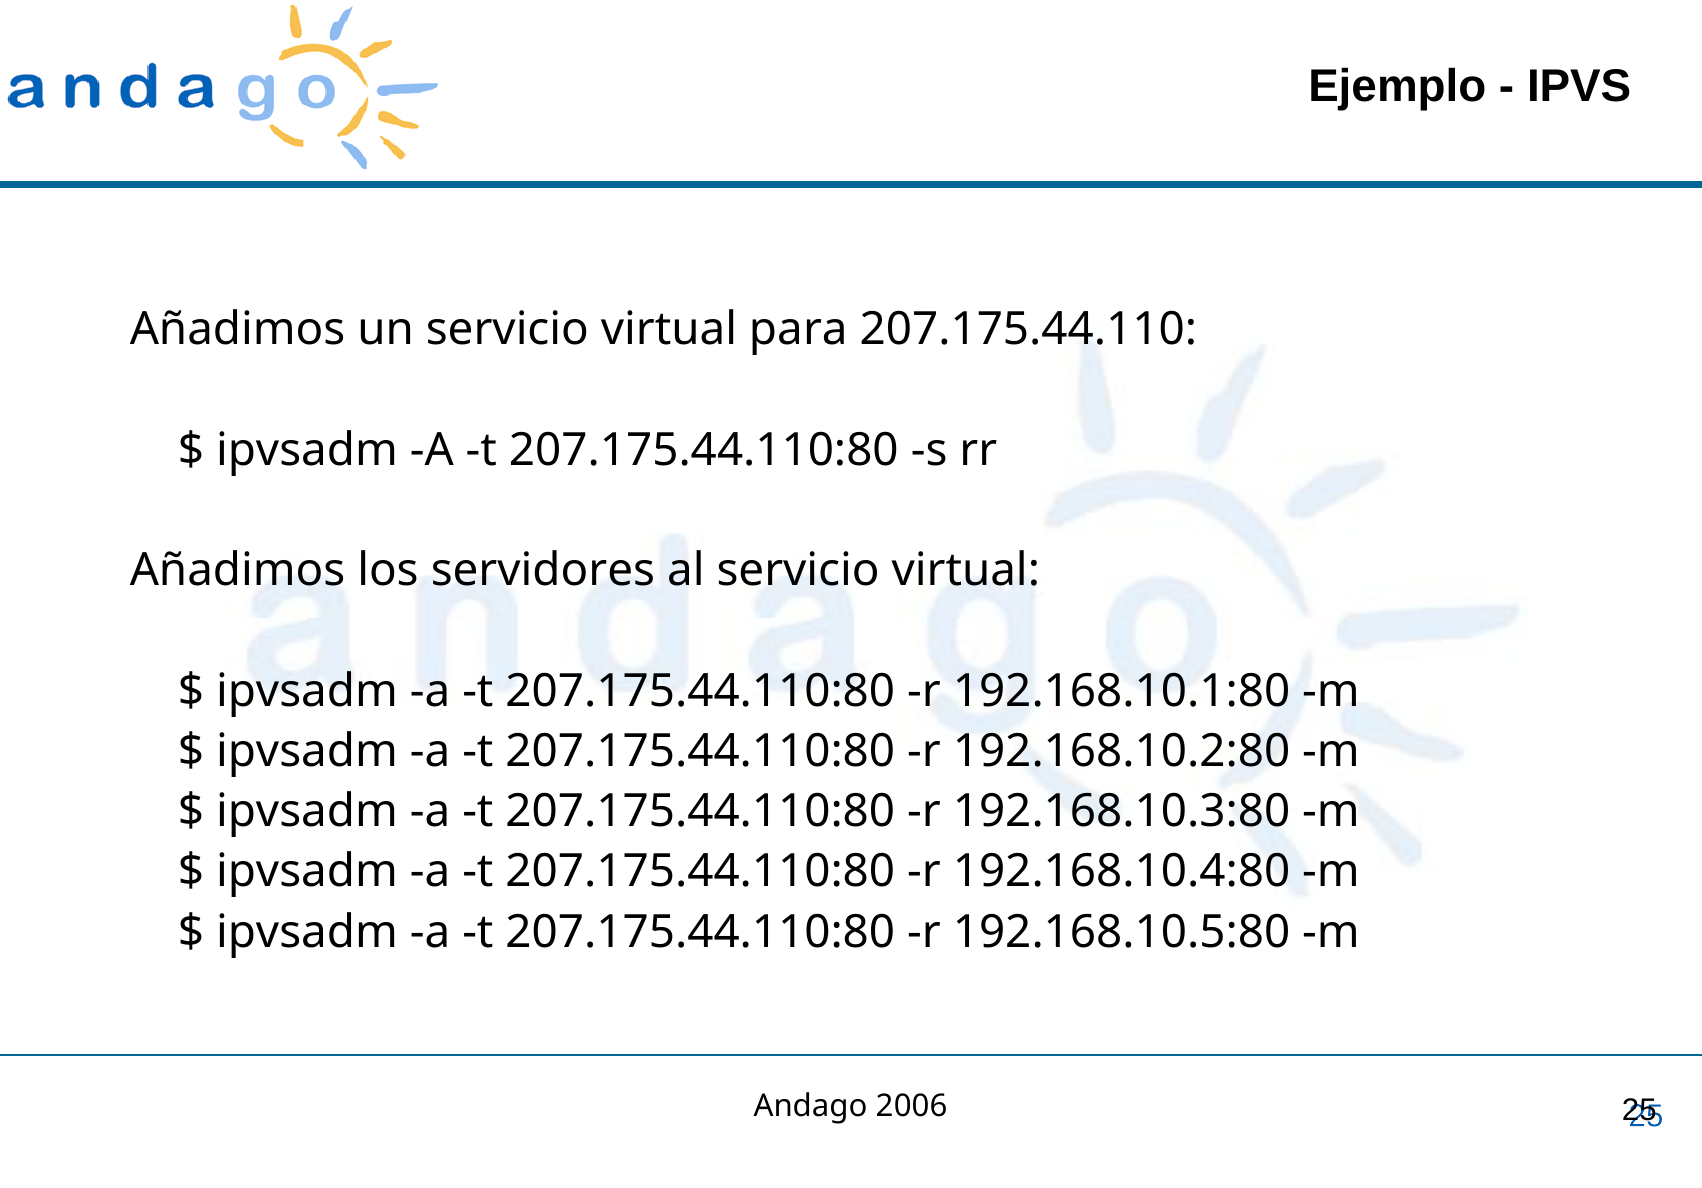

# Ejemplo - IPVS
Añadimos un servicio virtual para 207.175.44.110:
 $ ipvsadm -A -t 207.175.44.110:80 -s rr
Añadimos los servidores al servicio virtual:
 $ ipvsadm -a -t 207.175.44.110:80 -r 192.168.10.1:80 -m
 $ ipvsadm -a -t 207.175.44.110:80 -r 192.168.10.2:80 -m
 $ ipvsadm -a -t 207.175.44.110:80 -r 192.168.10.3:80 -m
 $ ipvsadm -a -t 207.175.44.110:80 -r 192.168.10.4:80 -m
 $ ipvsadm -a -t 207.175.44.110:80 -r 192.168.10.5:80 -m